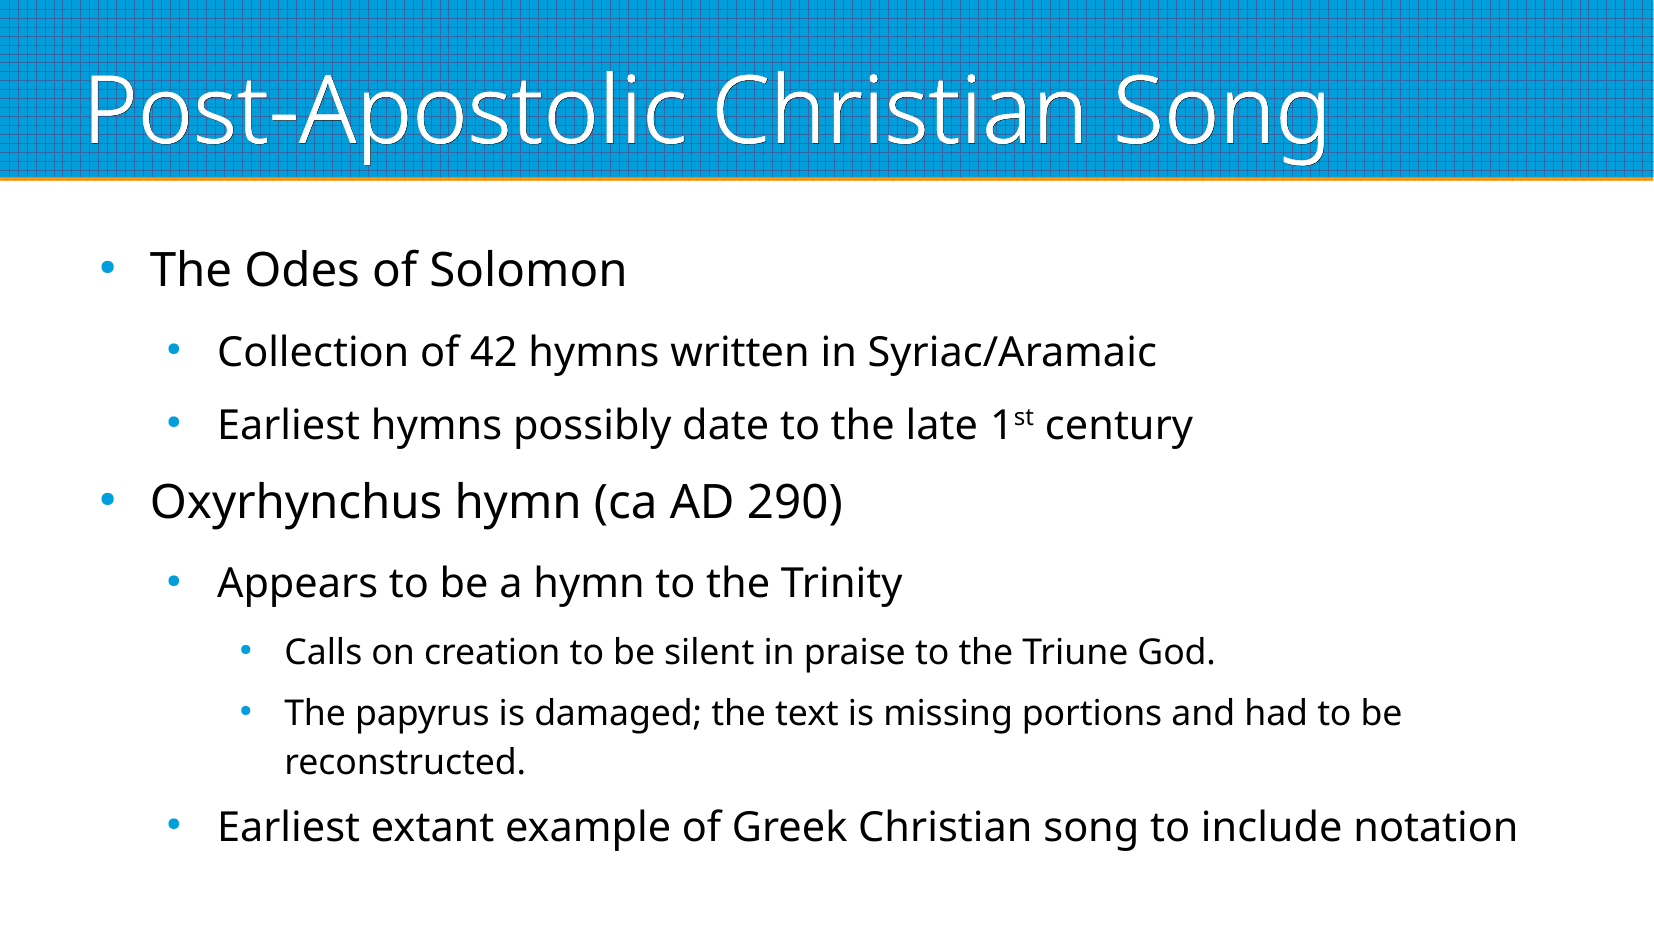

# Post-Apostolic Christian Song
The Odes of Solomon
Collection of 42 hymns written in Syriac/Aramaic
Earliest hymns possibly date to the late 1st century
Oxyrhynchus hymn (ca AD 290)
Appears to be a hymn to the Trinity
Calls on creation to be silent in praise to the Triune God.
The papyrus is damaged; the text is missing portions and had to be reconstructed.
Earliest extant example of Greek Christian song to include notation